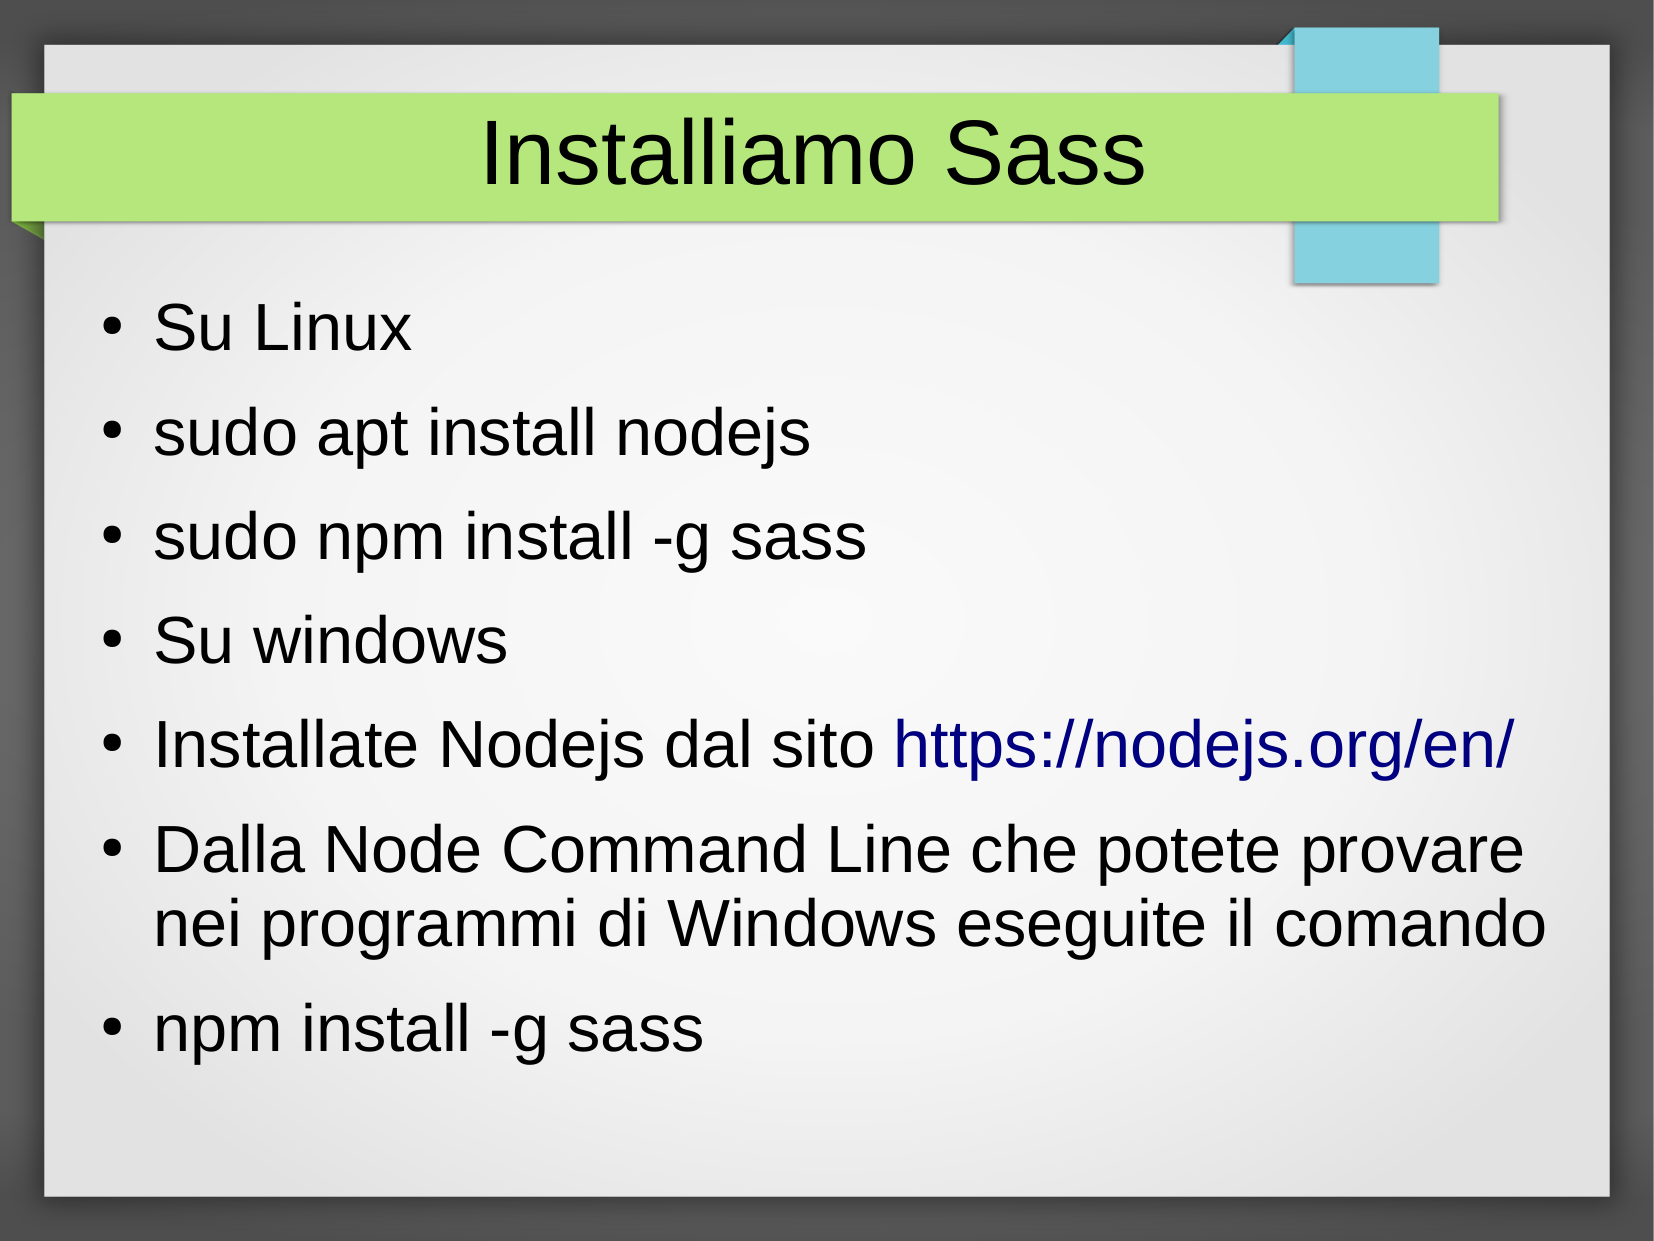

# Installiamo Sass
Su Linux
sudo apt install nodejs
sudo npm install -g sass
Su windows
Installate Nodejs dal sito https://nodejs.org/en/
Dalla Node Command Line che potete provare nei programmi di Windows eseguite il comando
npm install -g sass